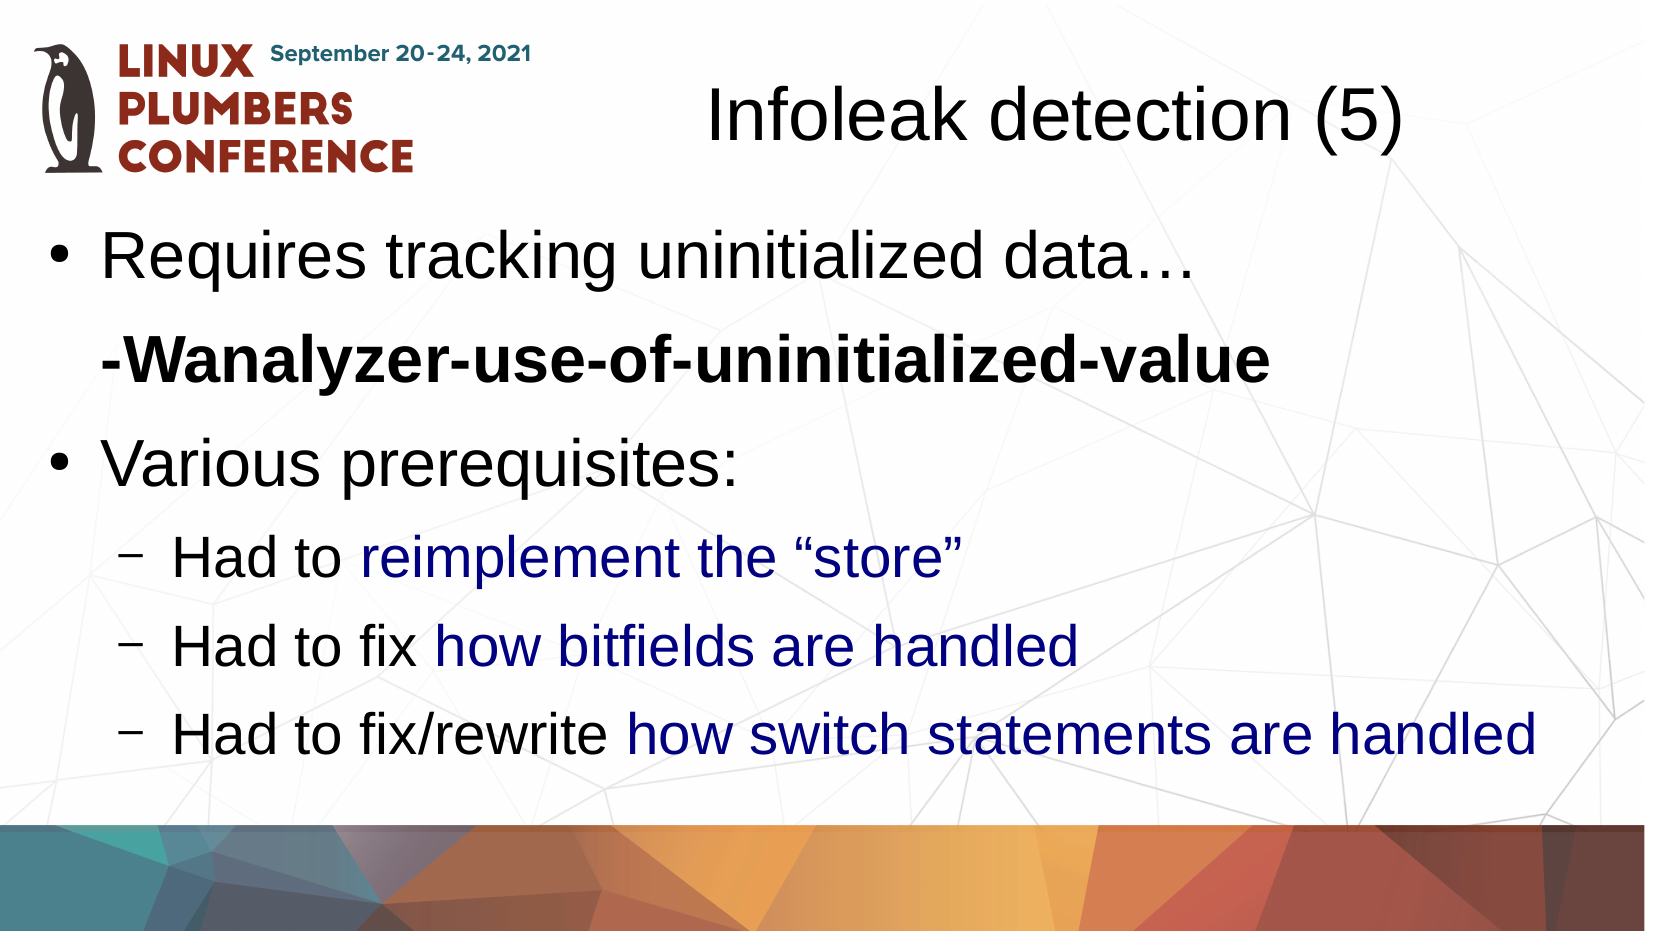

# Infoleak detection (5)
Requires tracking uninitialized data…
-Wanalyzer-use-of-uninitialized-value
Various prerequisites:
Had to reimplement the “store”
Had to fix how bitfields are handled
Had to fix/rewrite how switch statements are handled